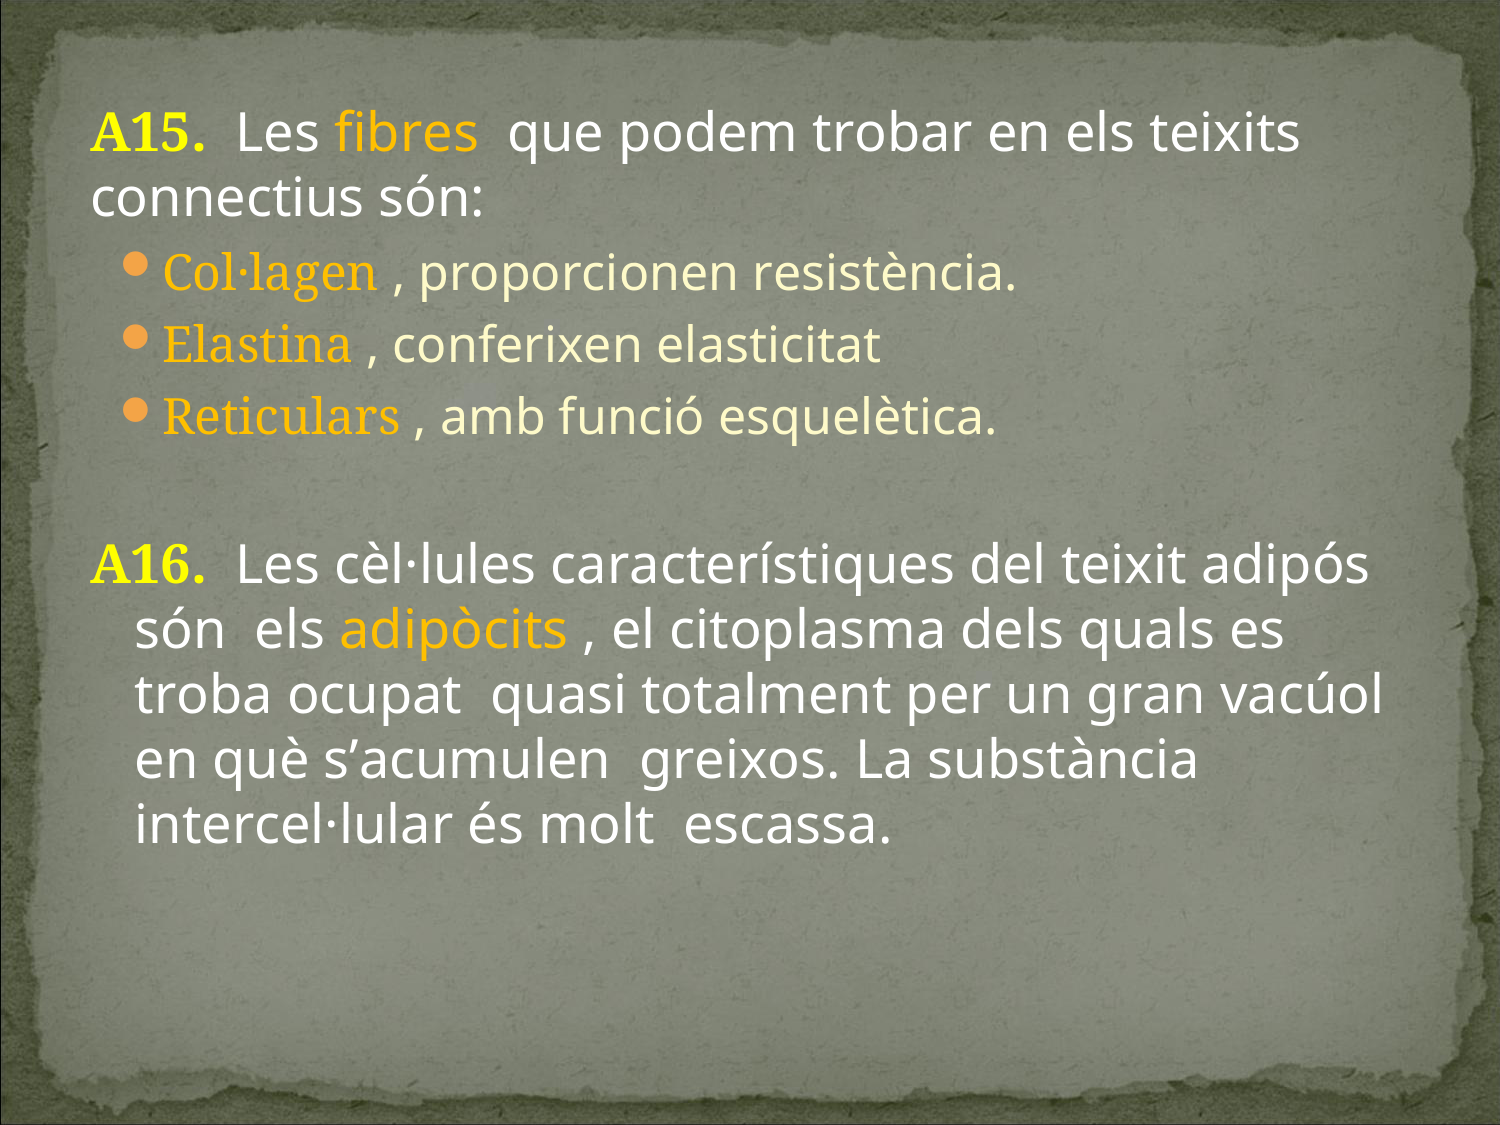

# A15. Les fibres que podem trobar en els teixits connectius són:
Col·lagen , proporcionen resistència.
Elastina , conferixen elasticitat
Reticulars , amb funció esquelètica.
A16. Les cèl·lules característiques del teixit adipós són els adipòcits , el citoplasma dels quals es troba ocupat quasi totalment per un gran vacúol en què s’acumulen greixos. La substància intercel·lular és molt escassa.